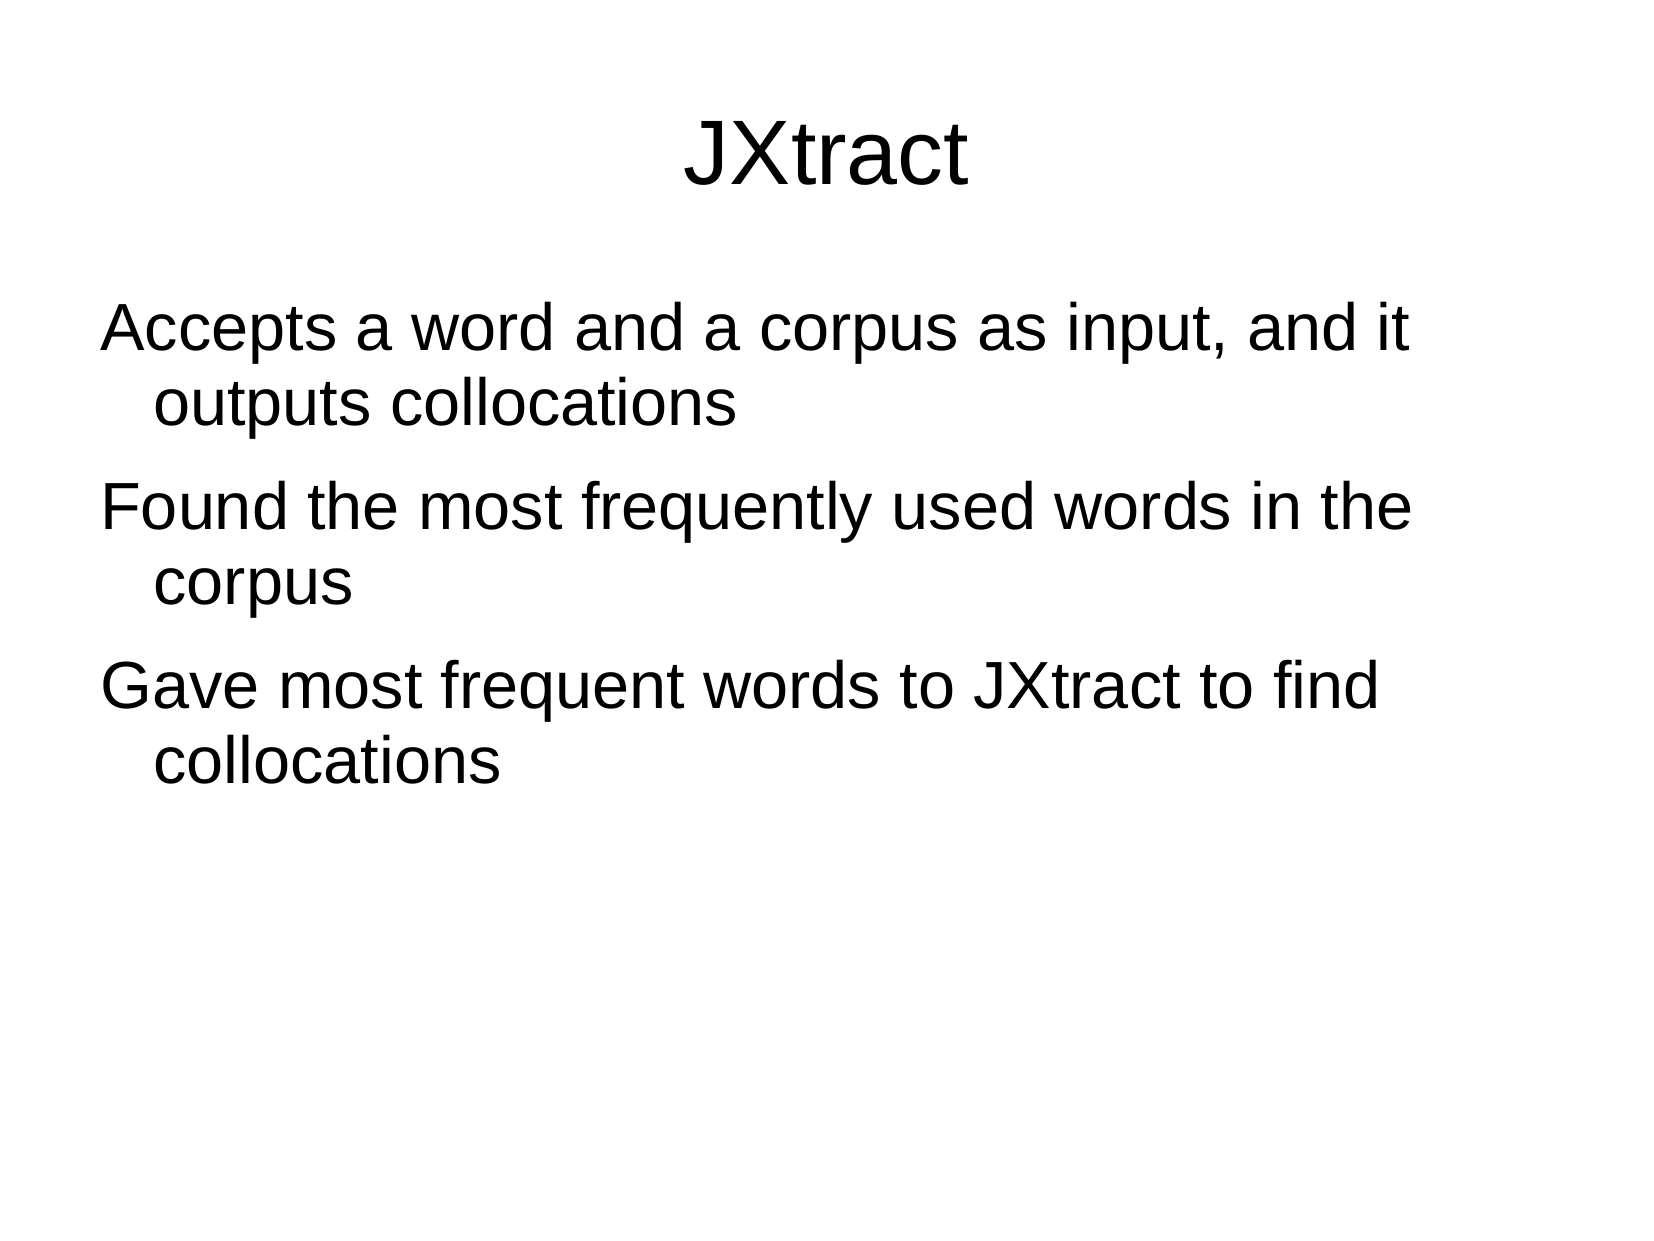

# JXtract
Accepts a word and a corpus as input, and it outputs collocations
Found the most frequently used words in the corpus
Gave most frequent words to JXtract to find collocations